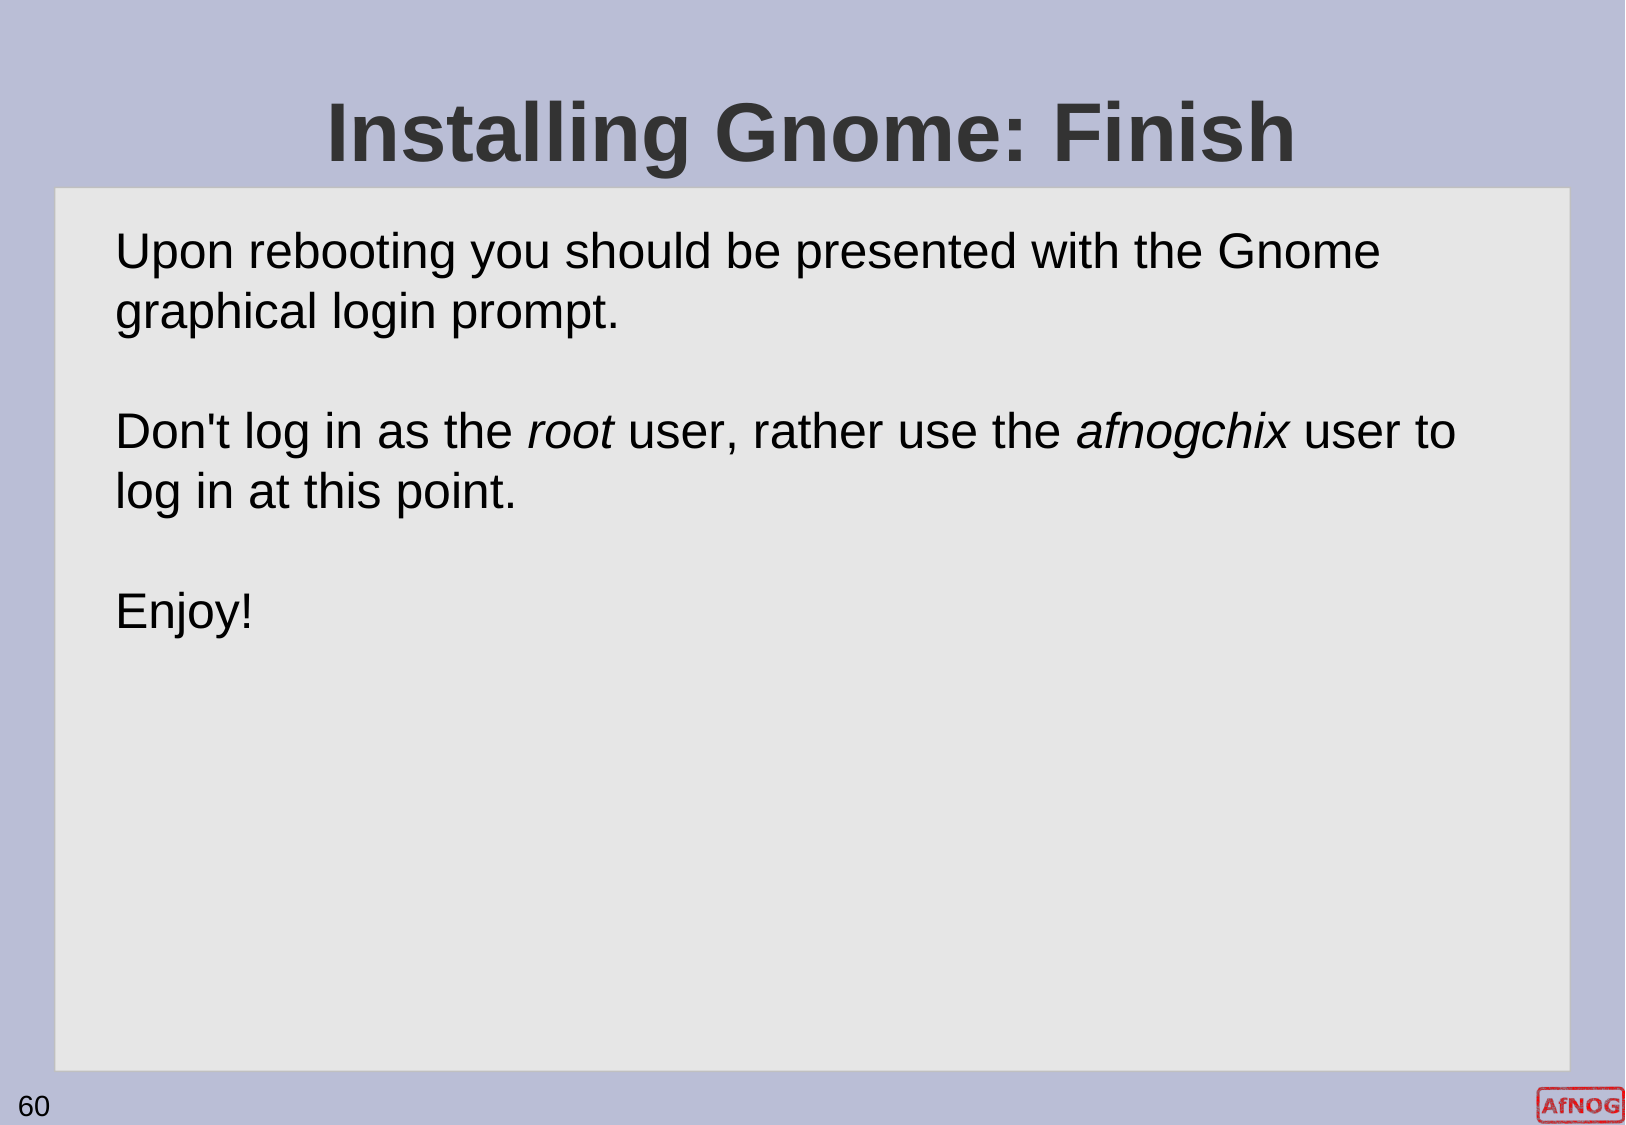

Installing Gnome: Finish
Upon rebooting you should be presented with the Gnome graphical login prompt.
Don't log in as the root user, rather use the afnogchix user to log in at this point.
Enjoy!